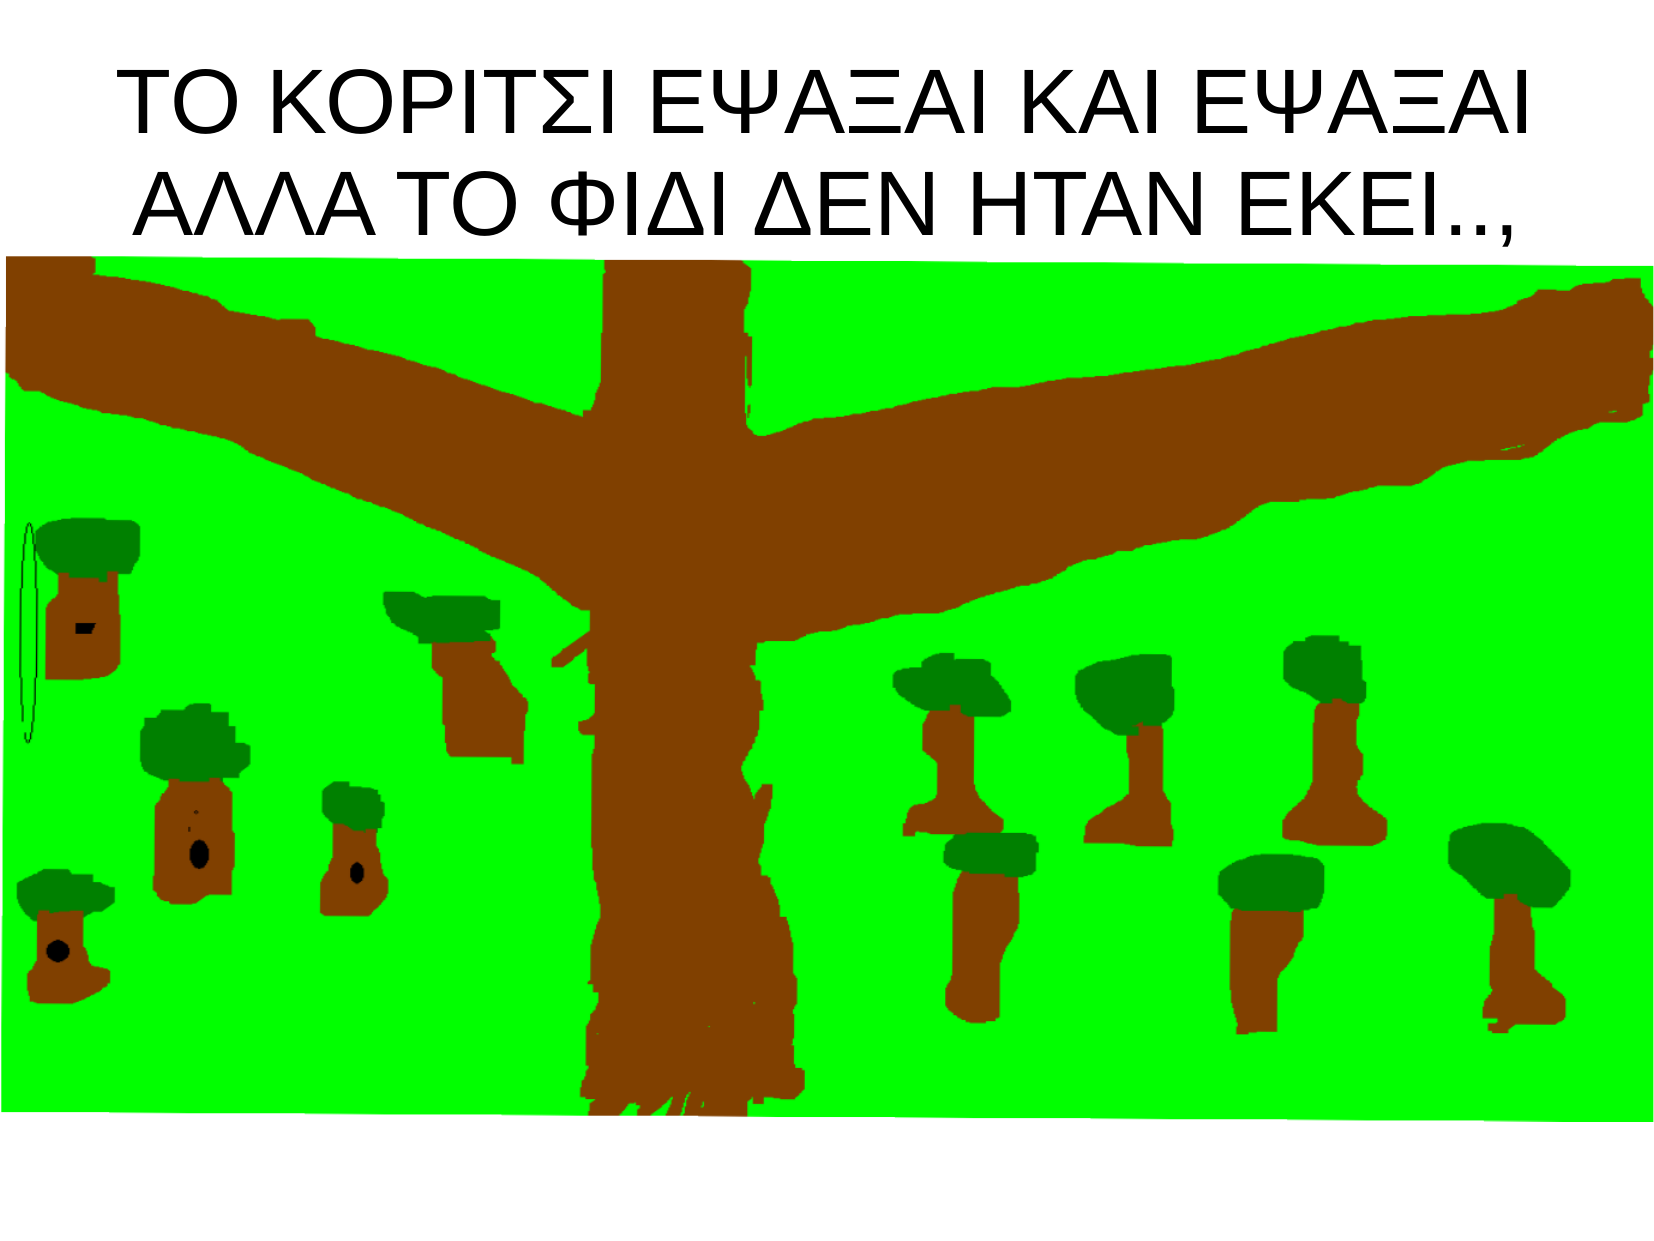

# ΤΟ ΚΟΡΙΤΣΙ ΕΨΑΞΑΙ ΚΑΙ ΕΨΑΞΑΙ ΑΛΛΑ ΤΟ ΦΙΔΙ ΔΕΝ ΗΤΑΝ ΕΚΕΙ..,